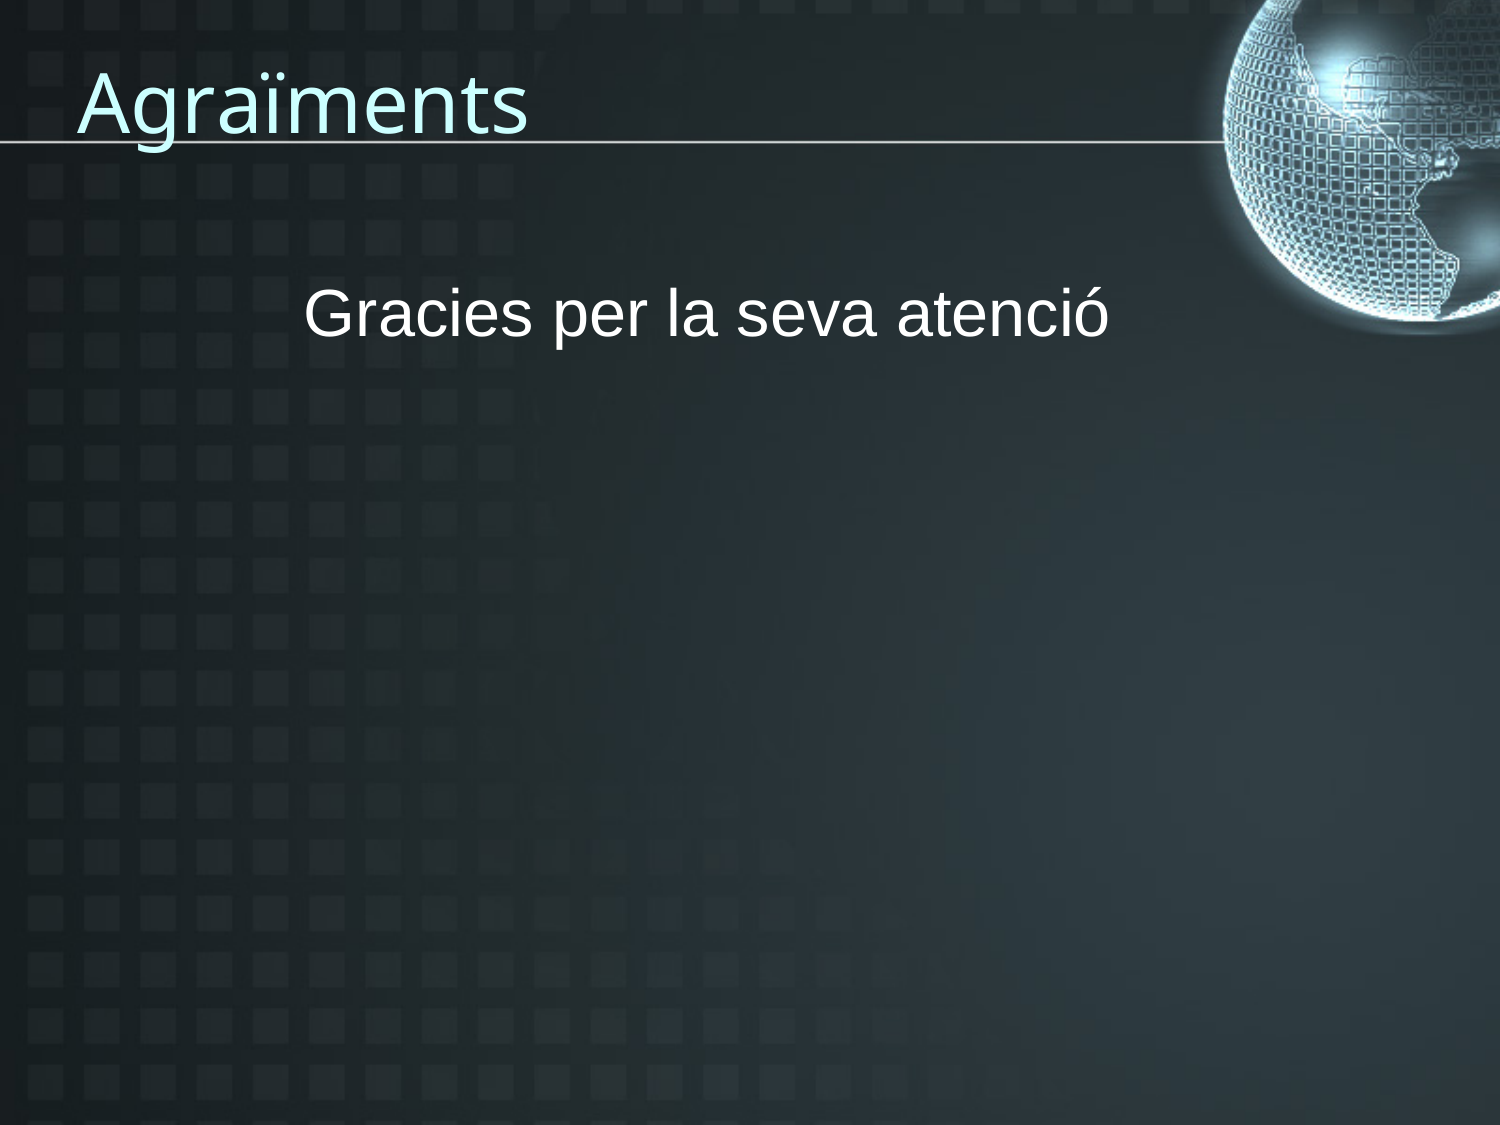

# Agraïments
Gracies per la seva atenció